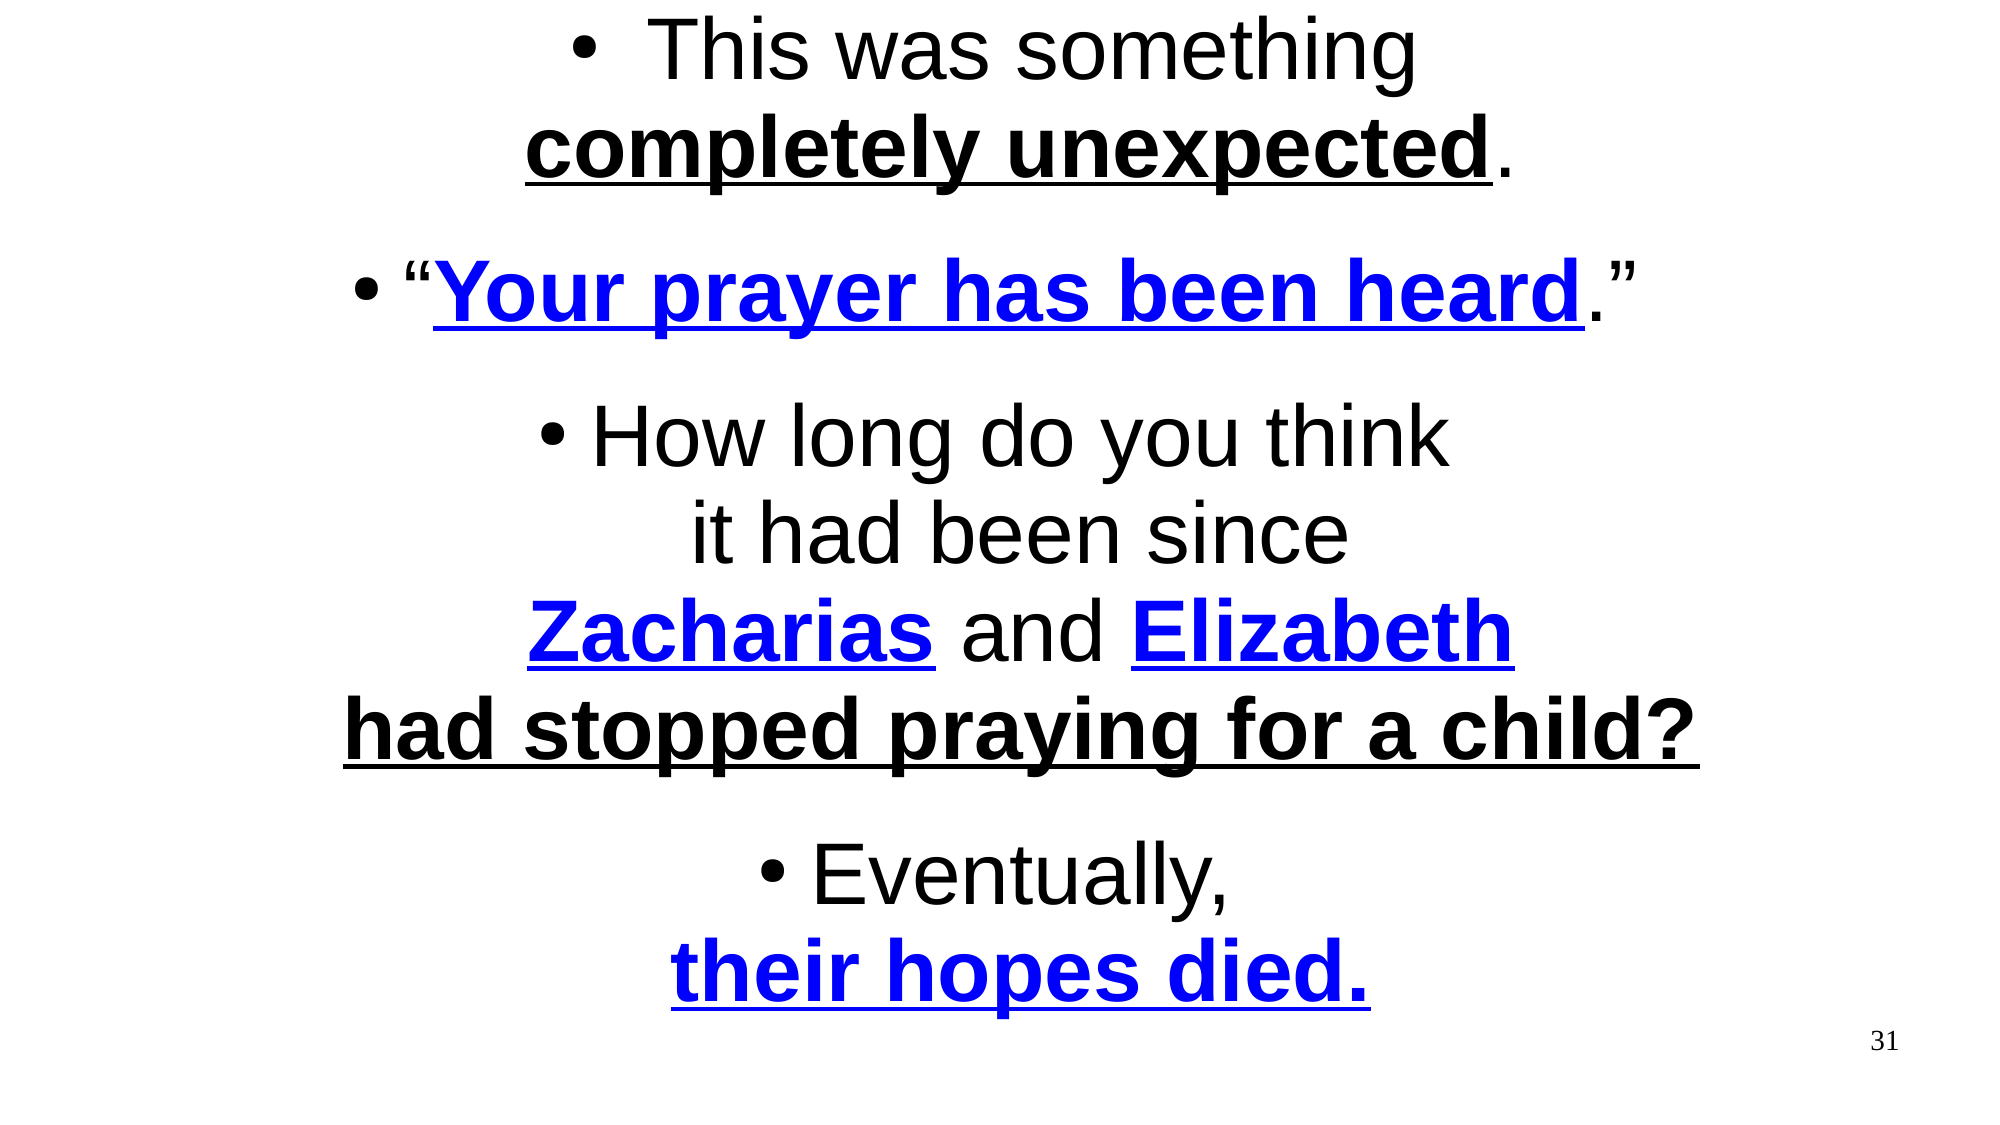

# This was something completely unexpected.
“Your prayer has been heard.”
How long do you think
it had been since
Zacharias and Elizabeth
had stopped praying for a child?
Eventually,
their hopes died.
31